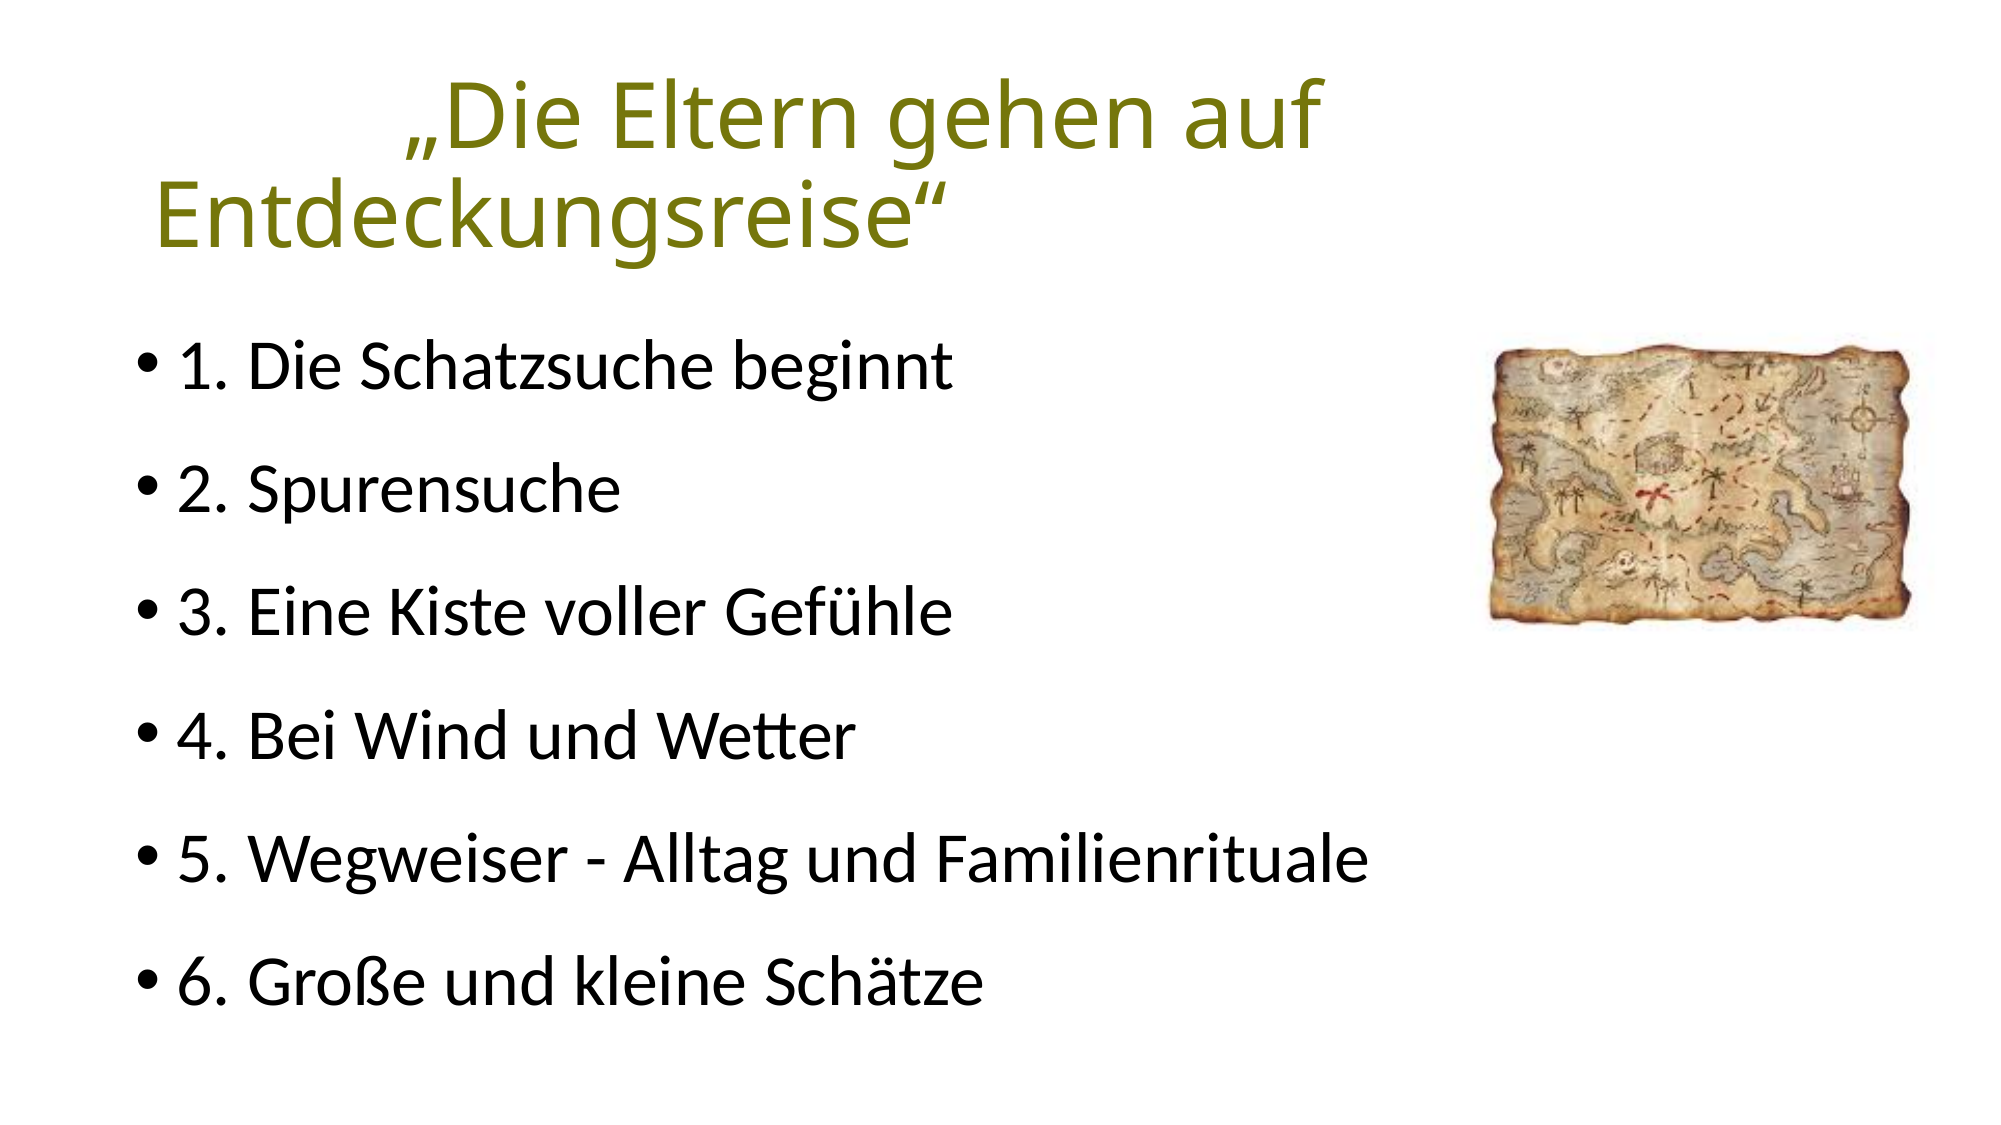

# „Die Eltern gehen auf Entdeckungsreise“
1. Die Schatzsuche beginnt
2. Spurensuche
3. Eine Kiste voller Gefühle
4. Bei Wind und Wetter
5. Wegweiser - Alltag und Familienrituale
6. Große und kleine Schätze